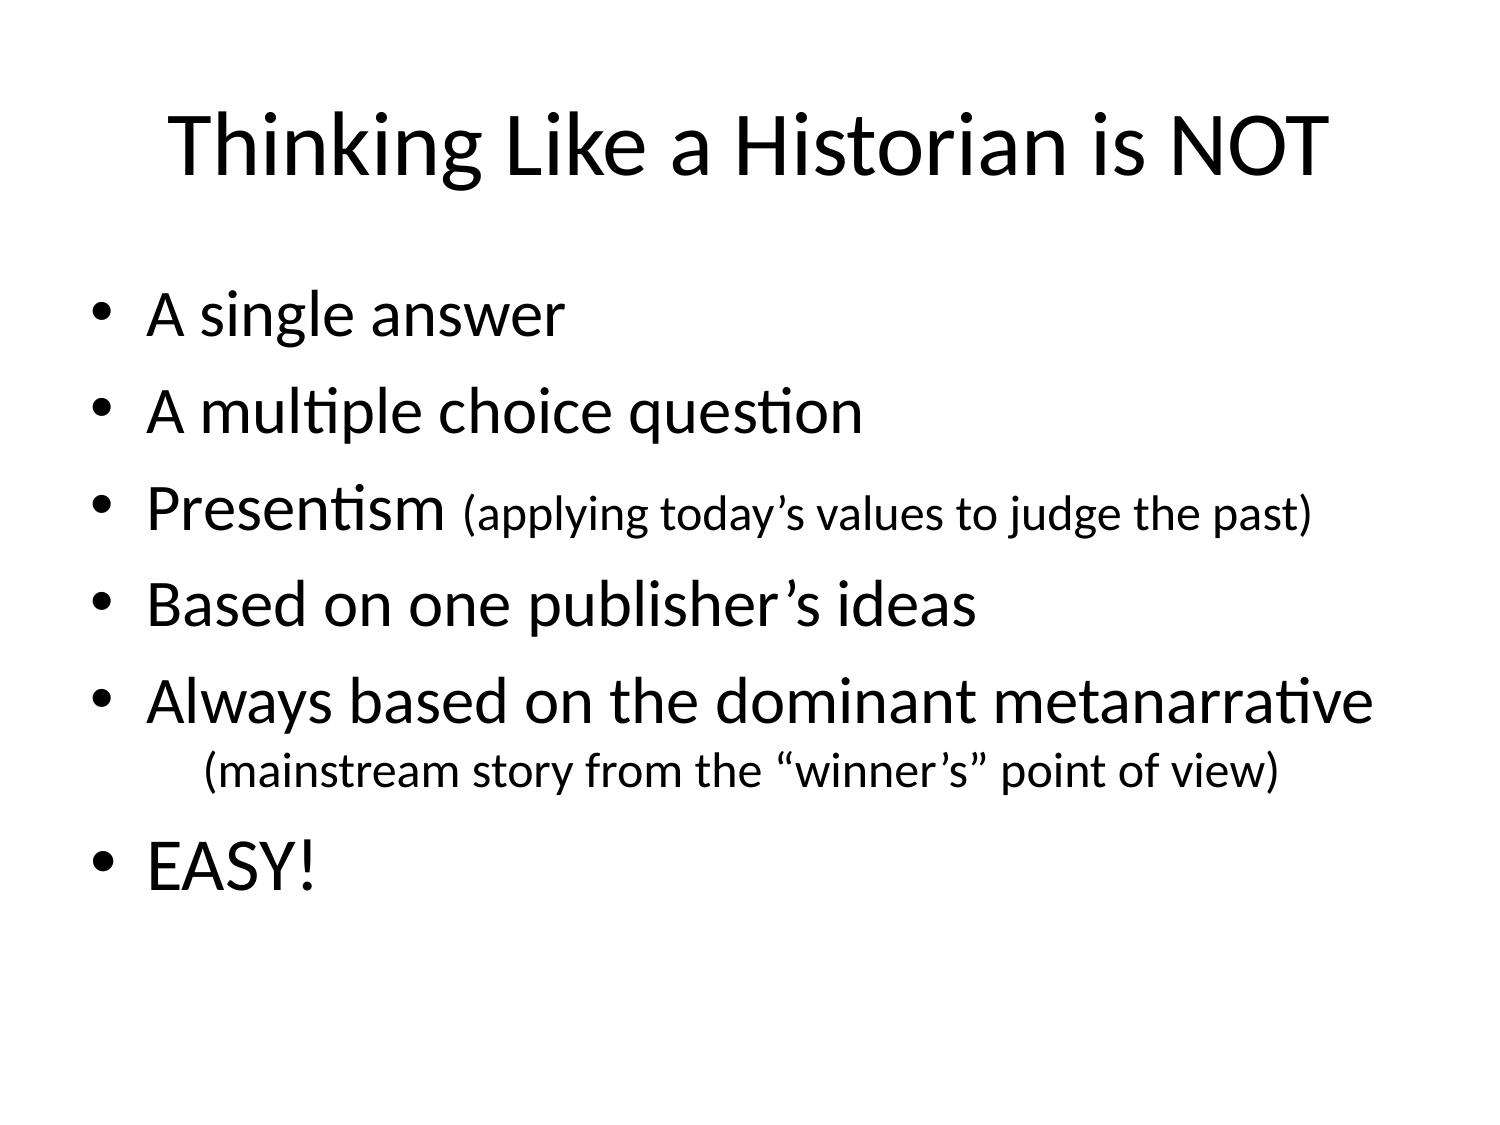

# Thinking Like a Historian is NOT
A single answer
A multiple choice question
Presentism (applying today’s values to judge the past)
Based on one publisher’s ideas
Always based on the dominant metanarrative (mainstream story from the “winner’s” point of view)
EASY!